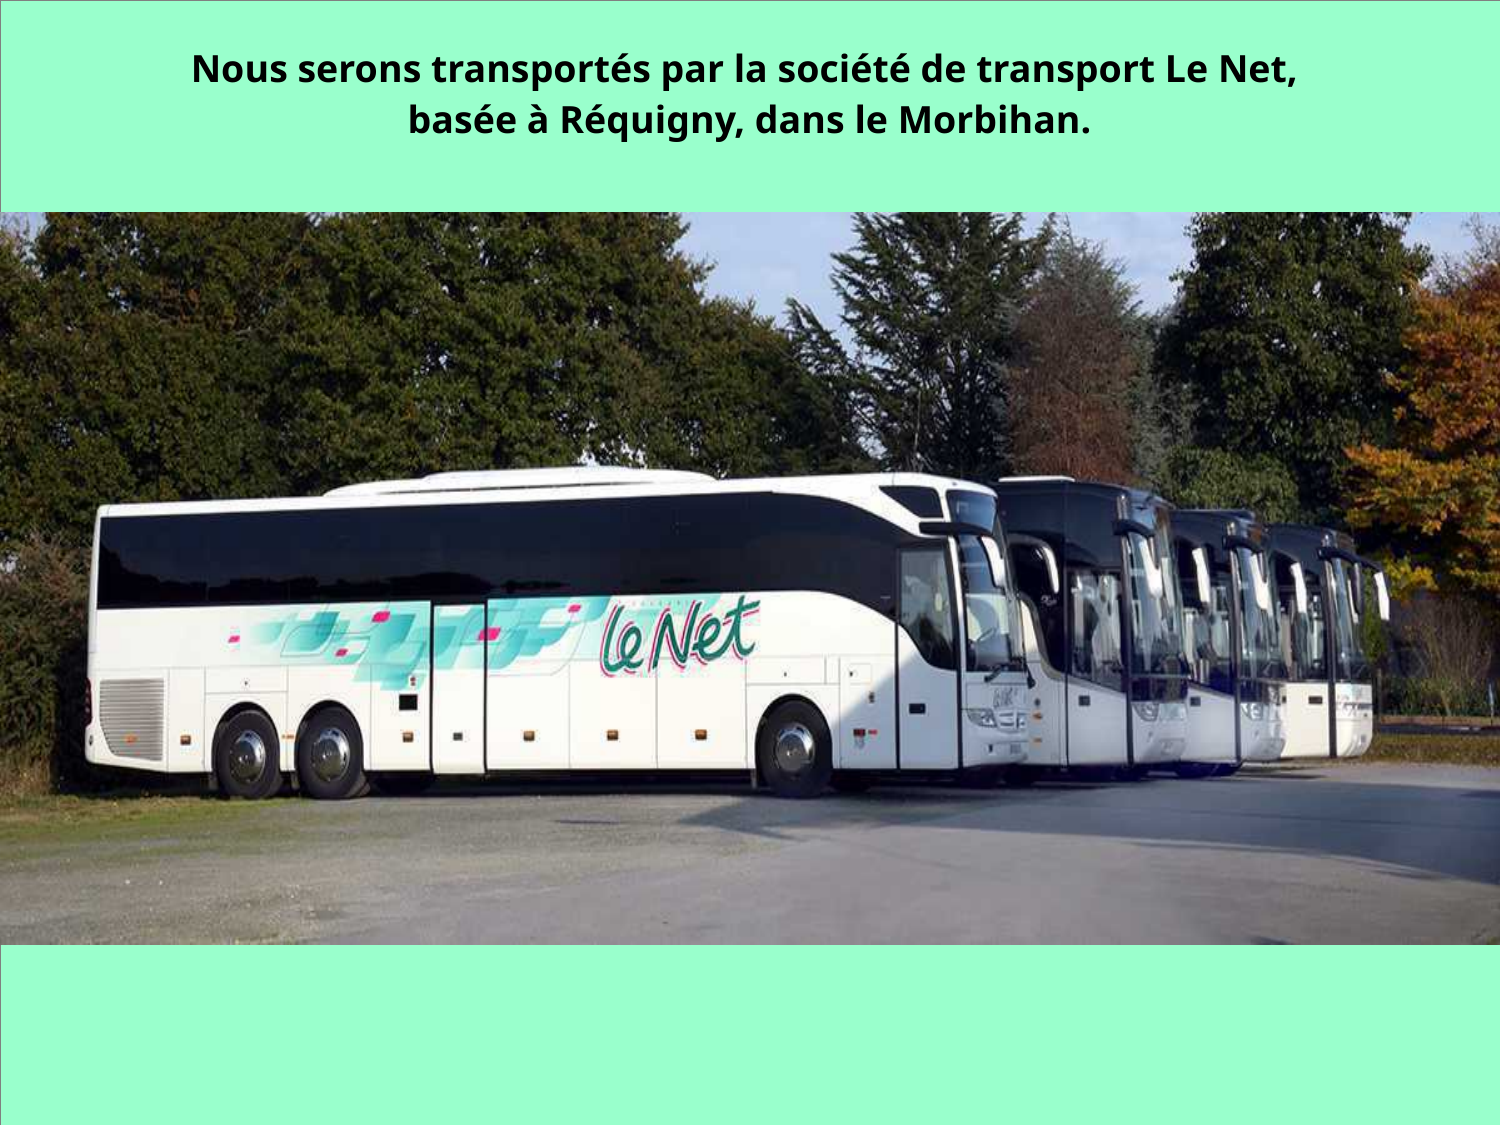

Nous serons transportés par la société de transport Le Net,
basée à Réquigny, dans le Morbihan.